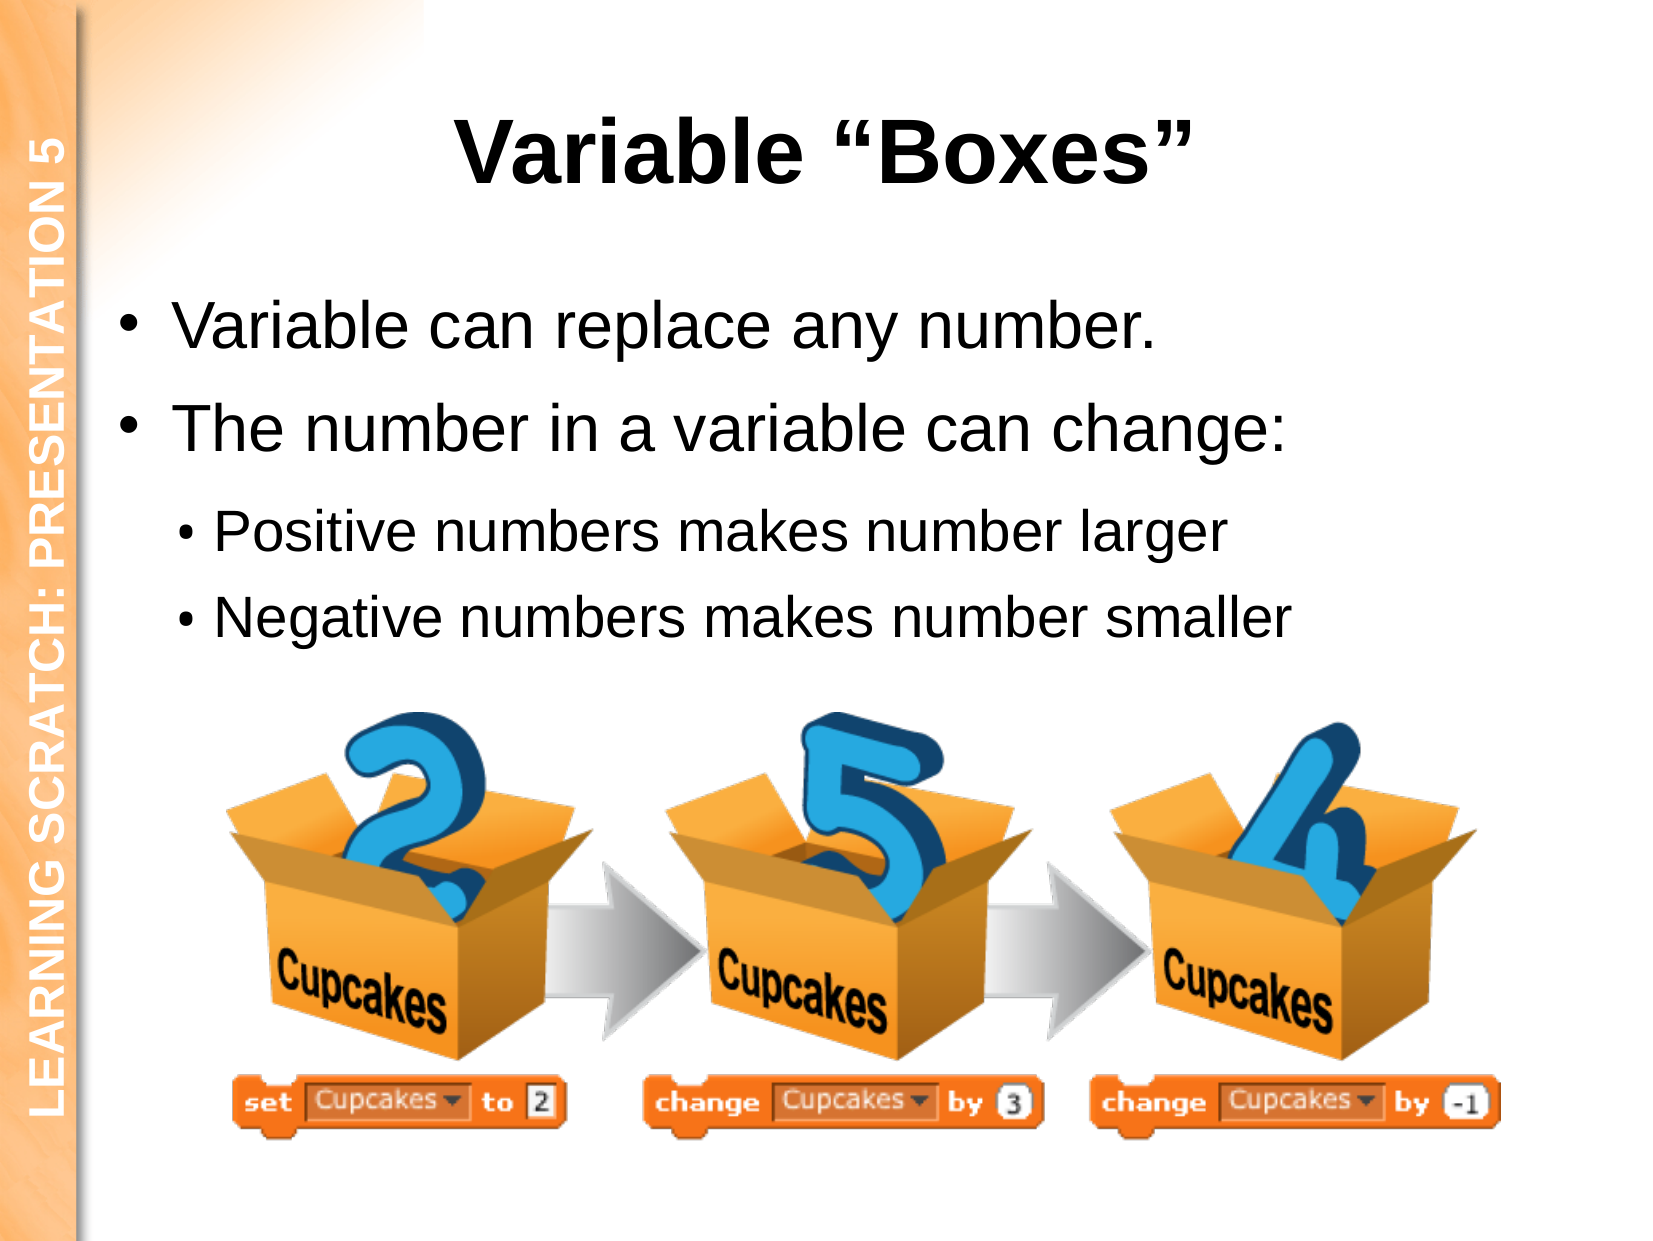

# Variable “Boxes”
Variable can replace any number.
The number in a variable can change:
 Positive numbers makes number larger
 Negative numbers makes number smaller